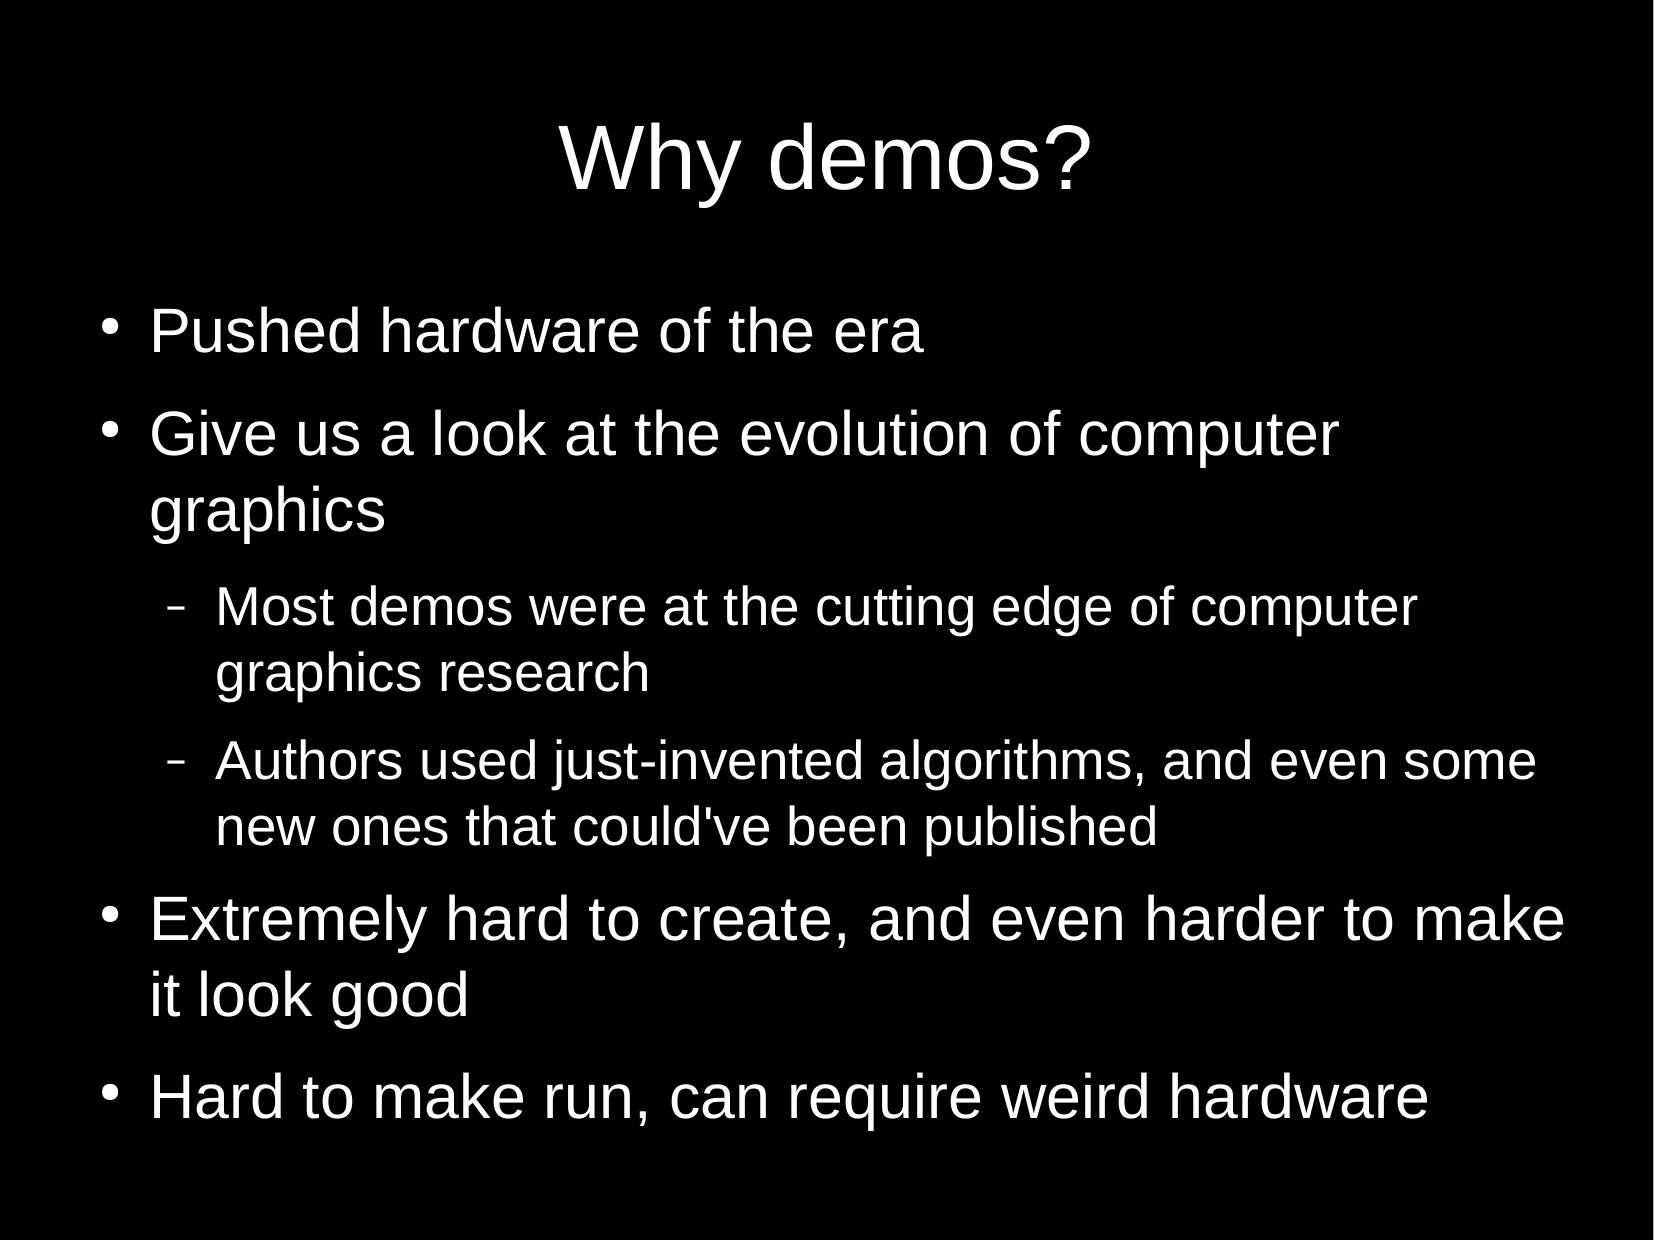

# Why demos?
Pushed hardware of the era
Give us a look at the evolution of computer graphics
Most demos were at the cutting edge of computer graphics research
Authors used just-invented algorithms, and even some new ones that could've been published
Extremely hard to create, and even harder to make it look good
Hard to make run, can require weird hardware